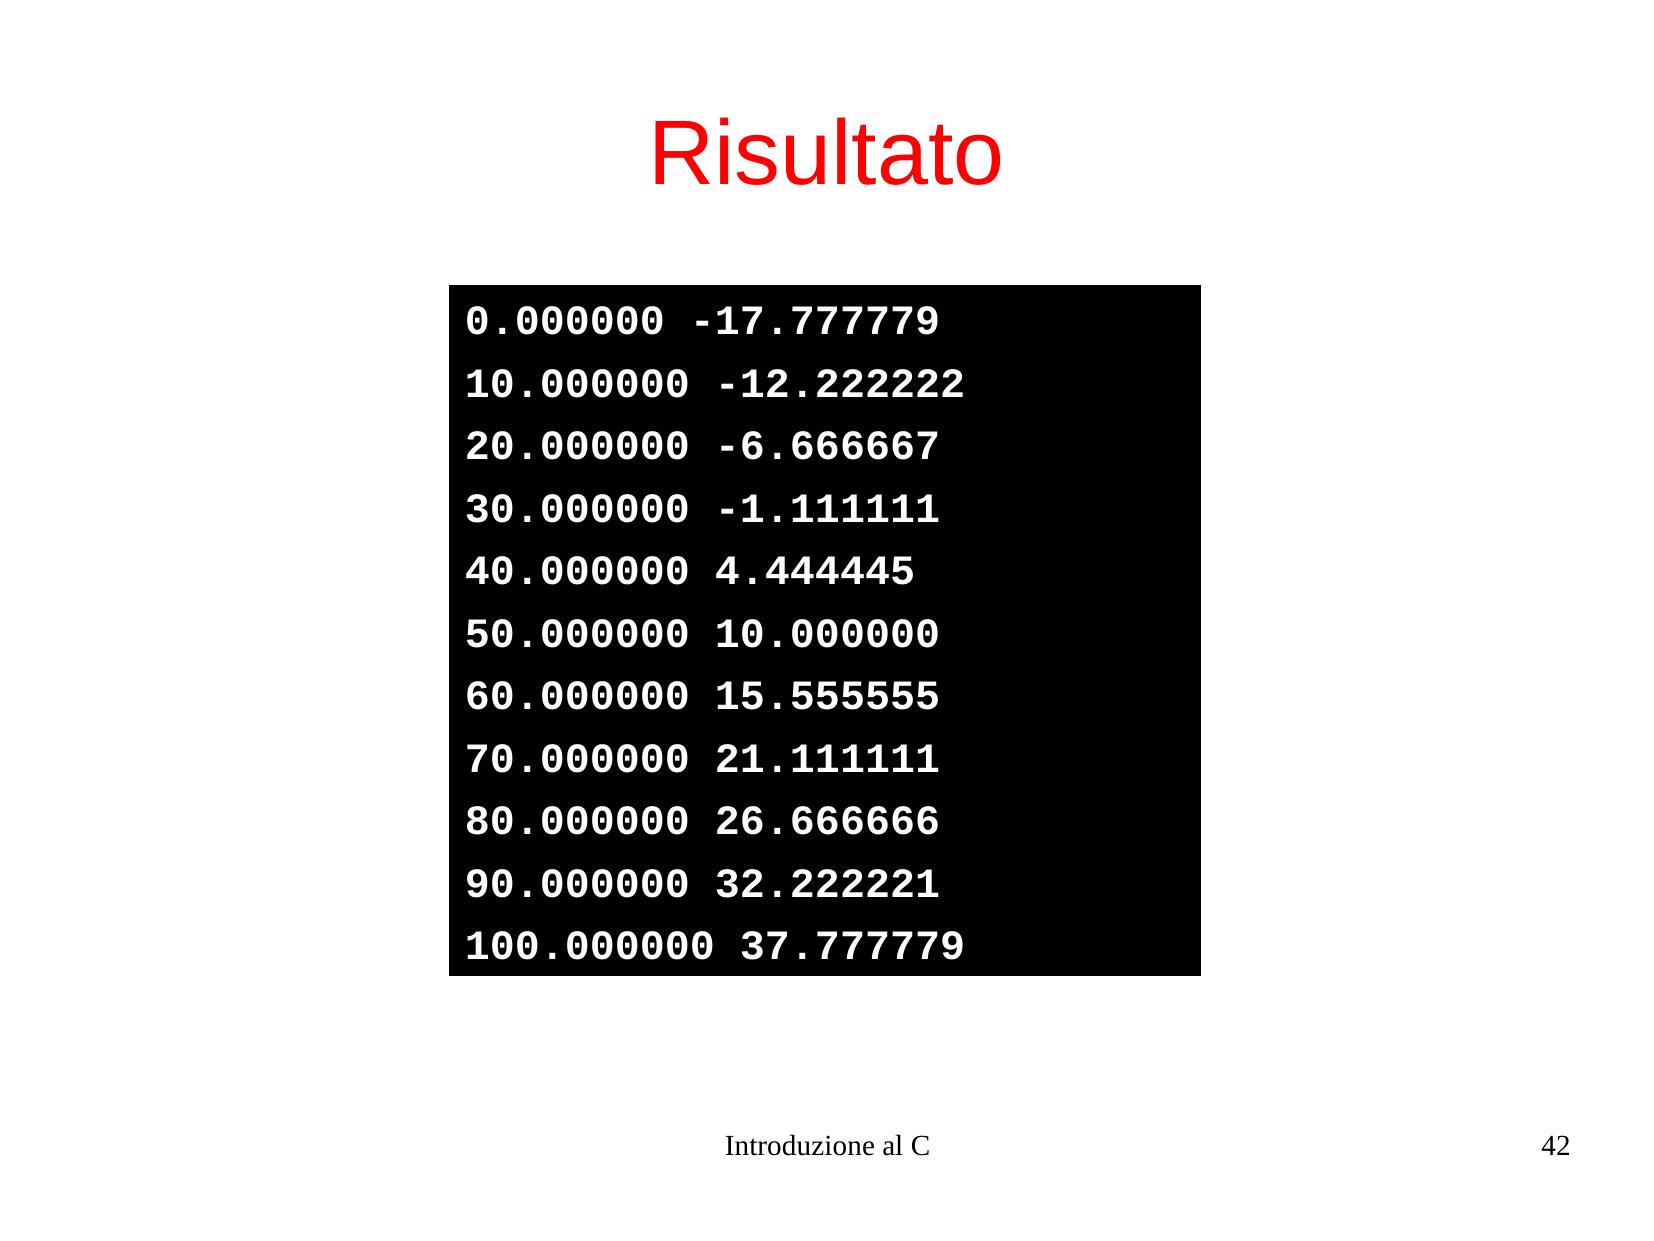

# Risultato
0.000000 -17.777779
10.000000 -12.222222
20.000000 -6.666667
30.000000 -1.111111
40.000000 4.444445
50.000000 10.000000
60.000000 15.555555
70.000000 21.111111
80.000000 26.666666
90.000000 32.222221
100.000000 37.777779
Introduzione al C
42